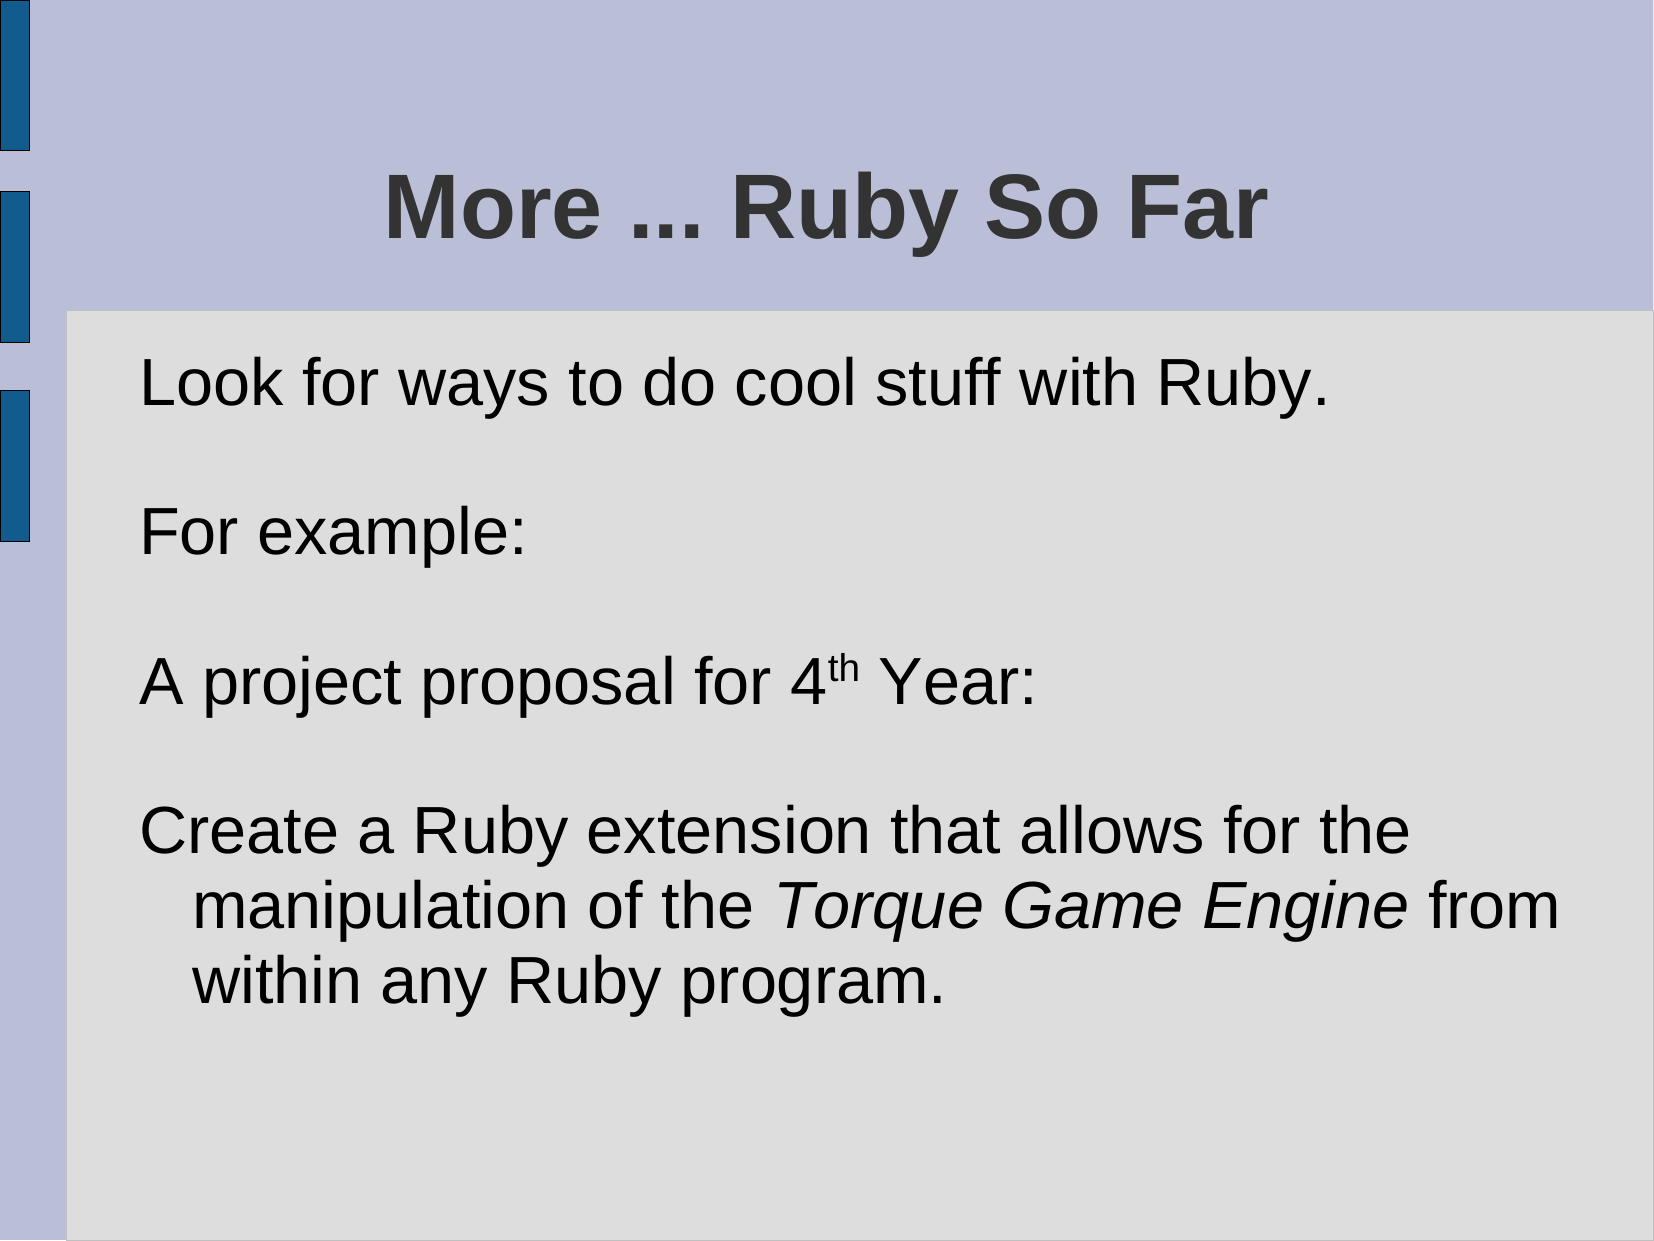

# More ... Ruby So Far
Look for ways to do cool stuff with Ruby.
For example:
A project proposal for 4th Year:
Create a Ruby extension that allows for the manipulation of the Torque Game Engine from within any Ruby program.